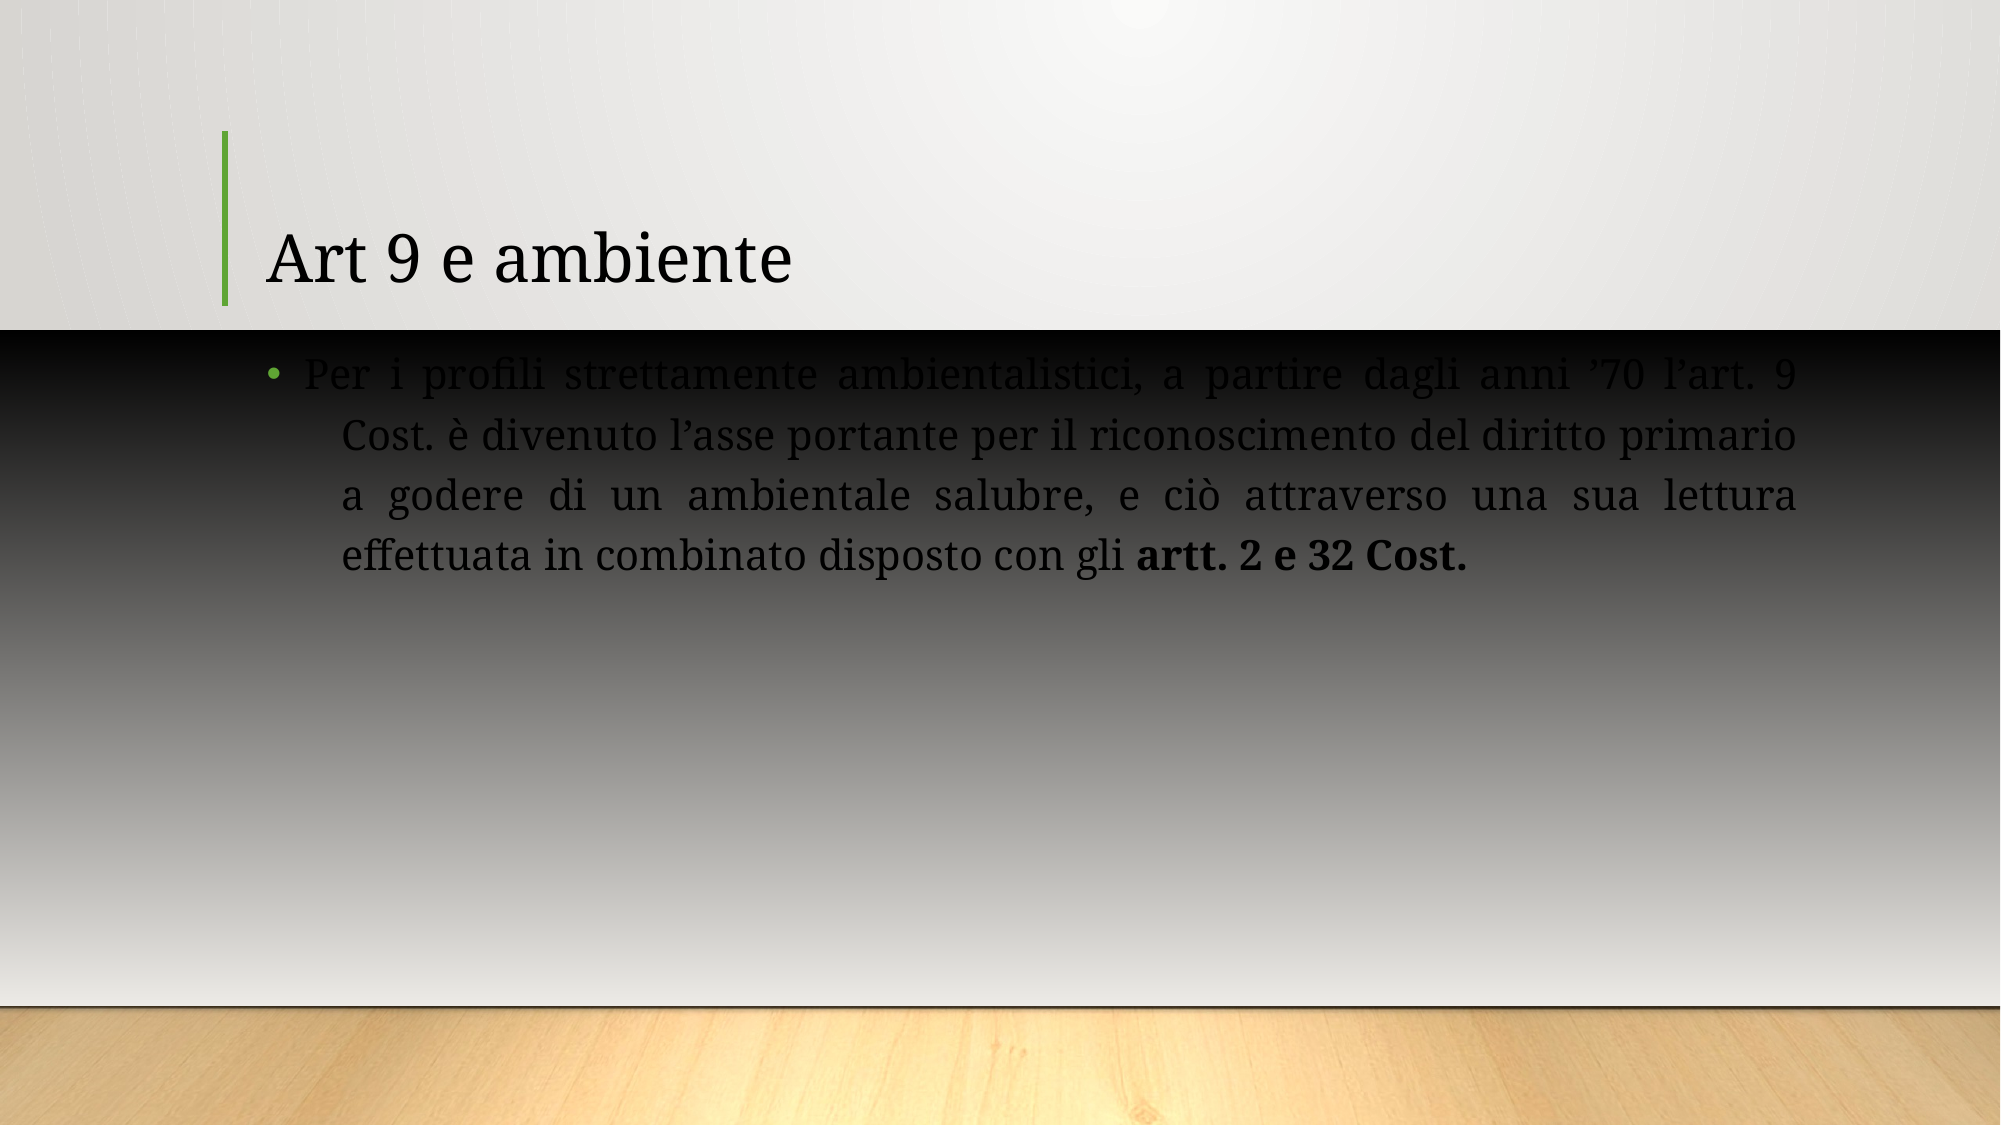

# Art 9 e ambiente
Per i profili strettamente ambientalistici, a partire dagli anni ’70 l’art. 9 Cost. è divenuto l’asse portante per il riconoscimento del diritto primario a godere di un ambientale salubre, e ciò attraverso una sua lettura effettuata in combinato disposto con gli artt. 2 e 32 Cost.